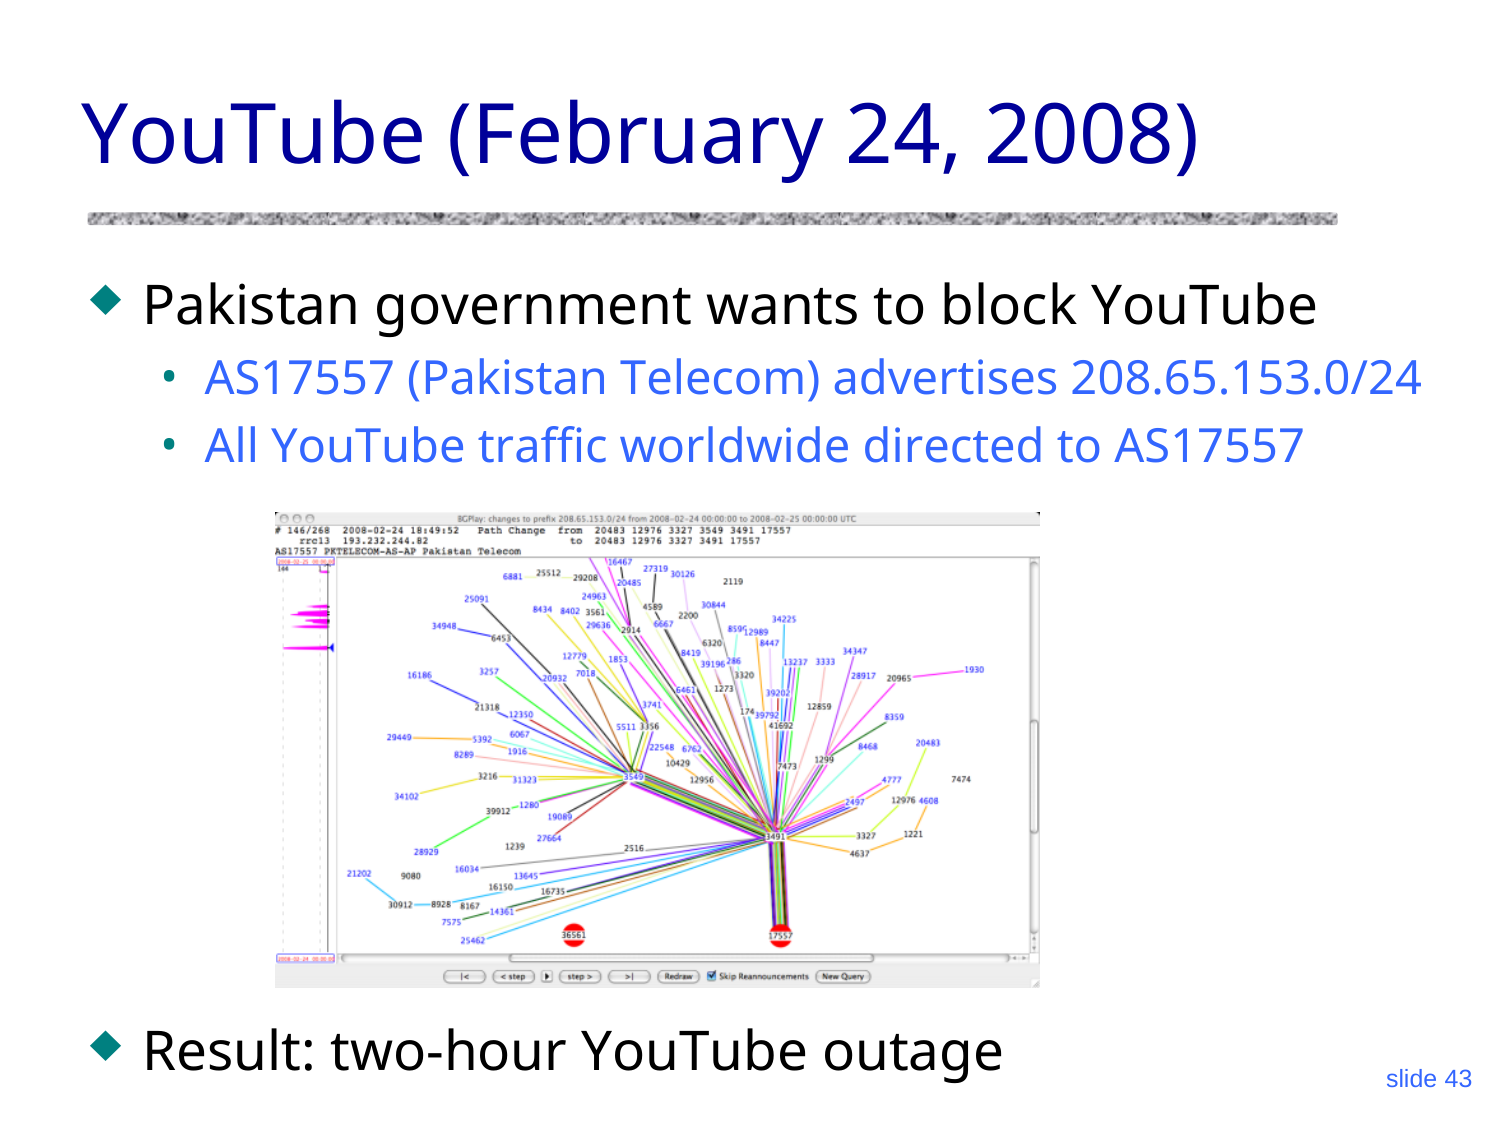

# YouTube (February 24, 2008)
Pakistan government wants to block YouTube
AS17557 (Pakistan Telecom) advertises 208.65.153.0/24
All YouTube traffic worldwide directed to AS17557
Result: two-hour YouTube outage
slide